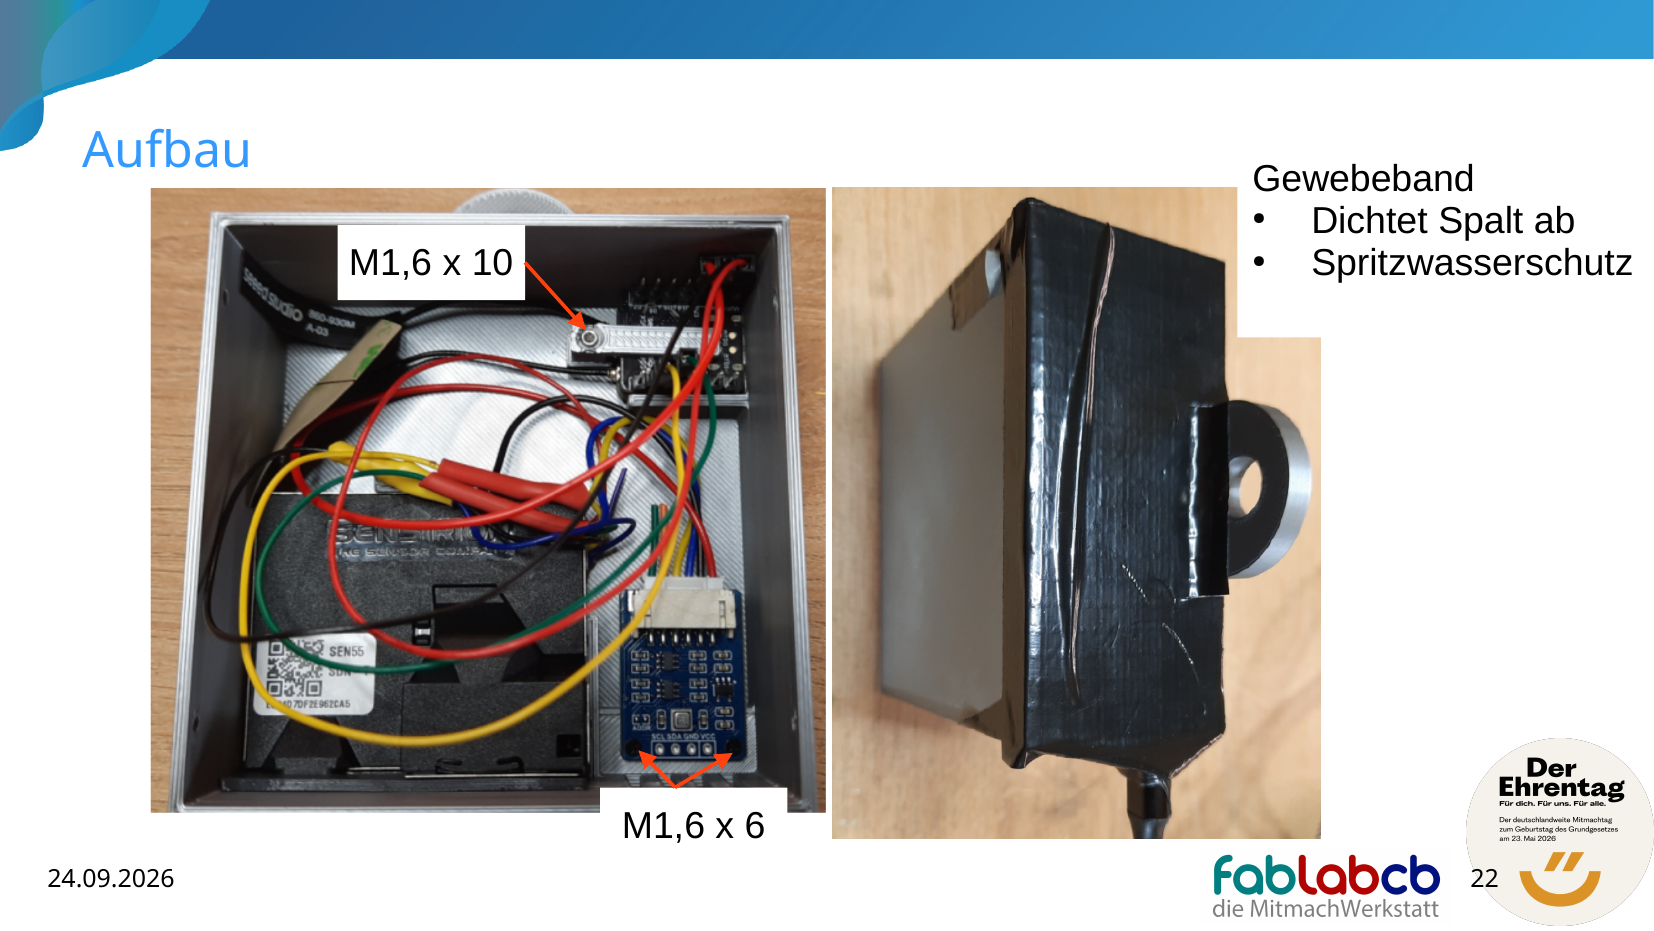

# Aufbau
Gewebeband
Dichtet Spalt ab
Spritzwasserschutz
M1,6 x 10
M1,6 x 6
22